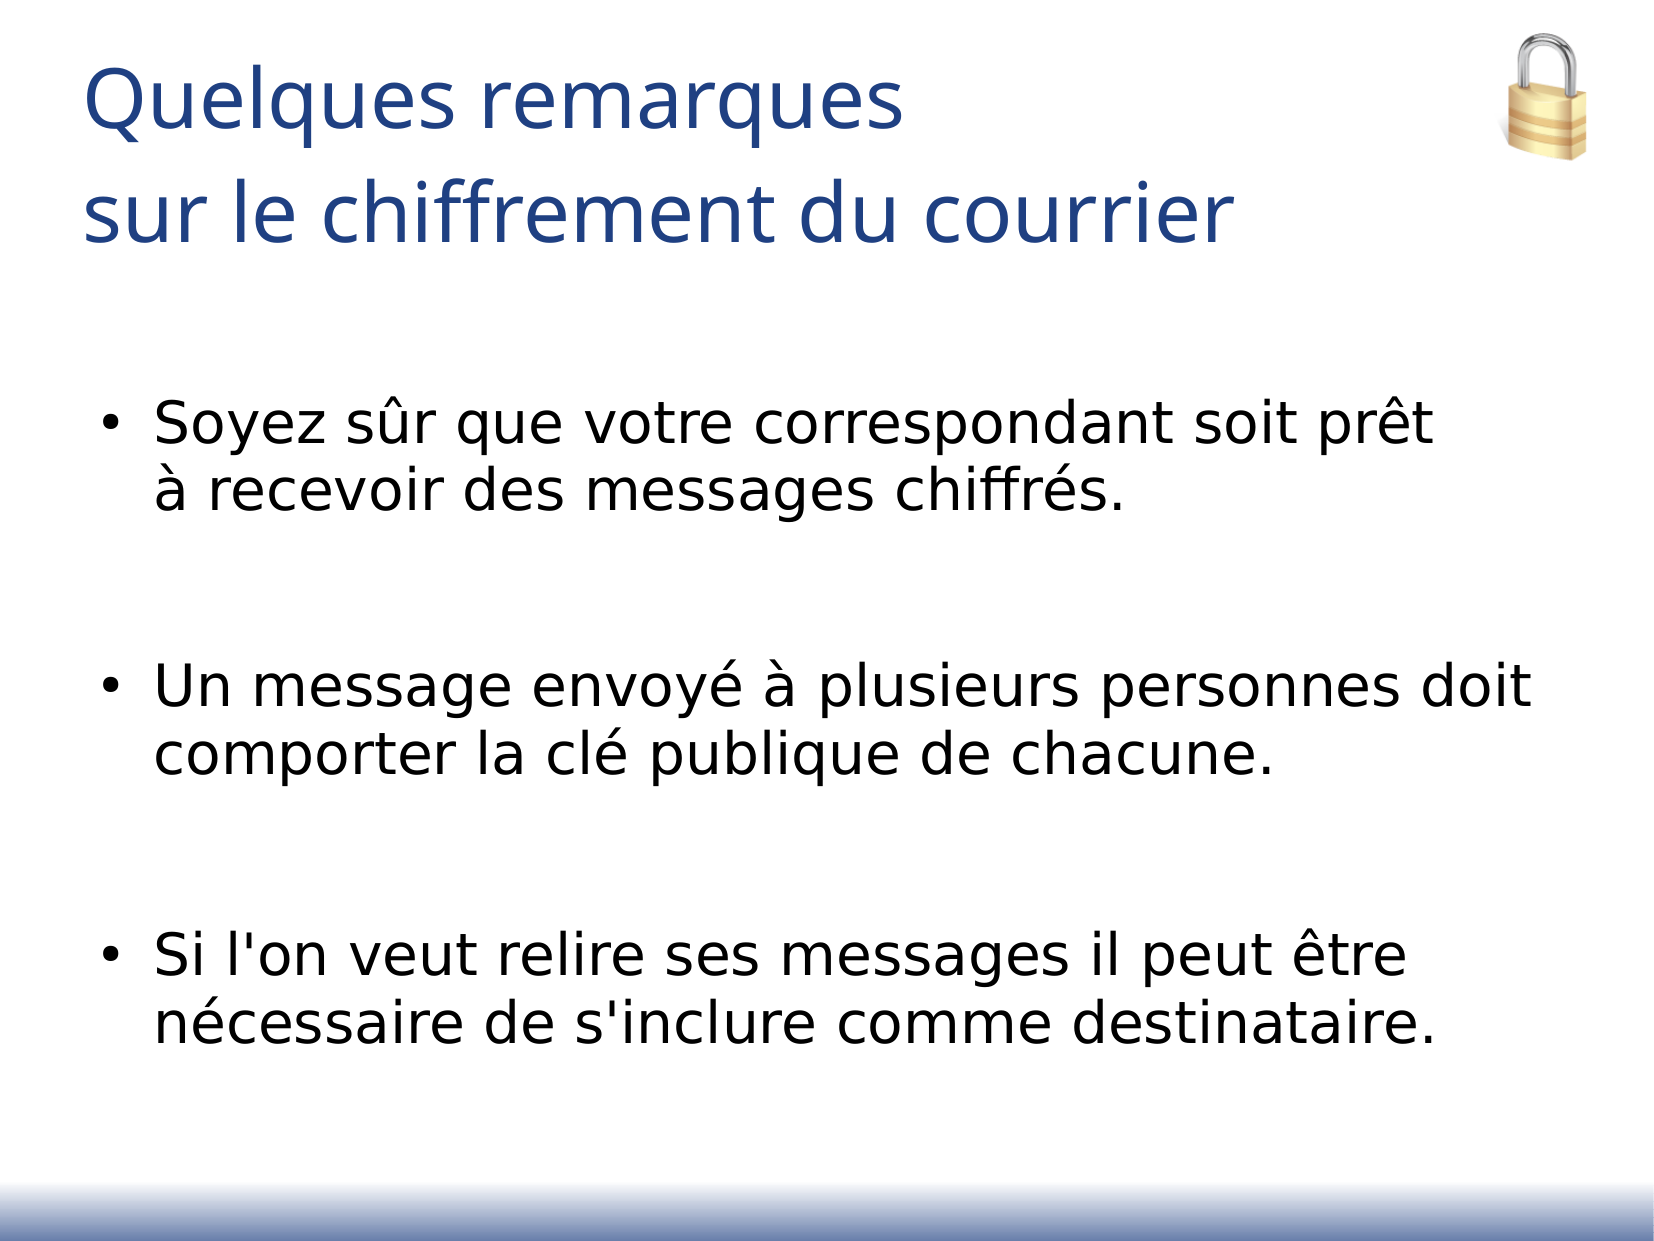

# Quelques remarques sur le chiffrement du courrier
Soyez sûr que votre correspondant soit prêt
à recevoir des messages chiffrés.
Un message envoyé à plusieurs personnes doit comporter la clé publique de chacune.
Si l'on veut relire ses messages il peut être nécessaire de s'inclure comme destinataire.